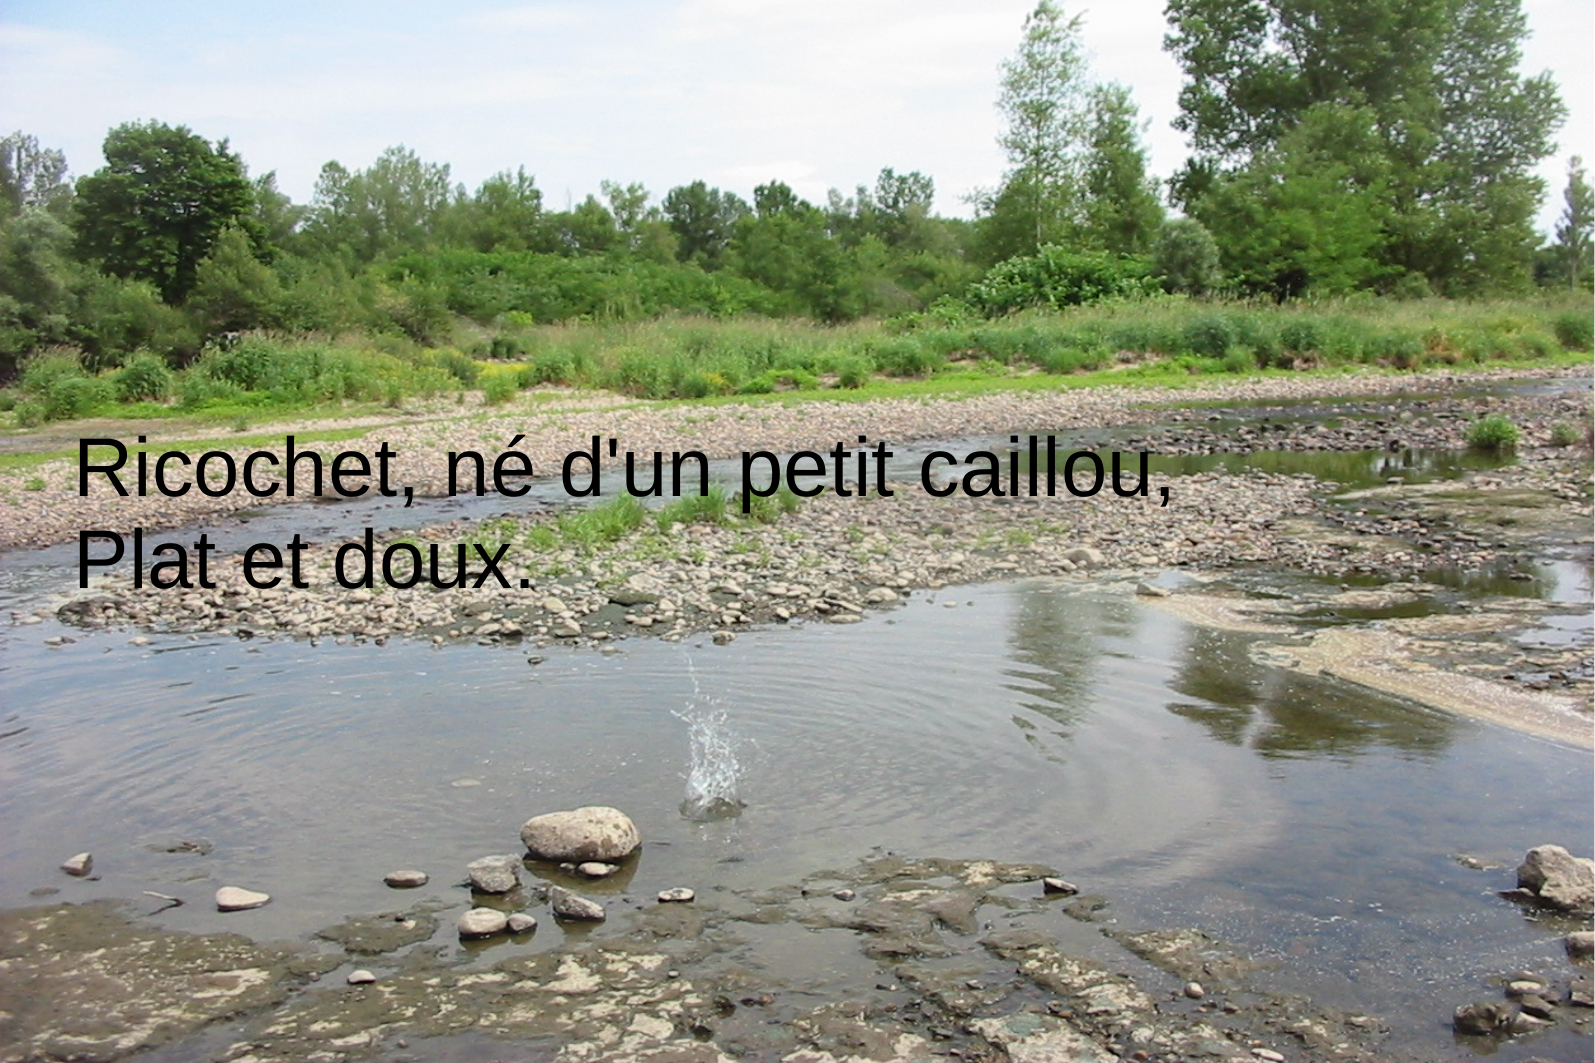

Ricochet, né d'un petit caillou,
Plat et doux.